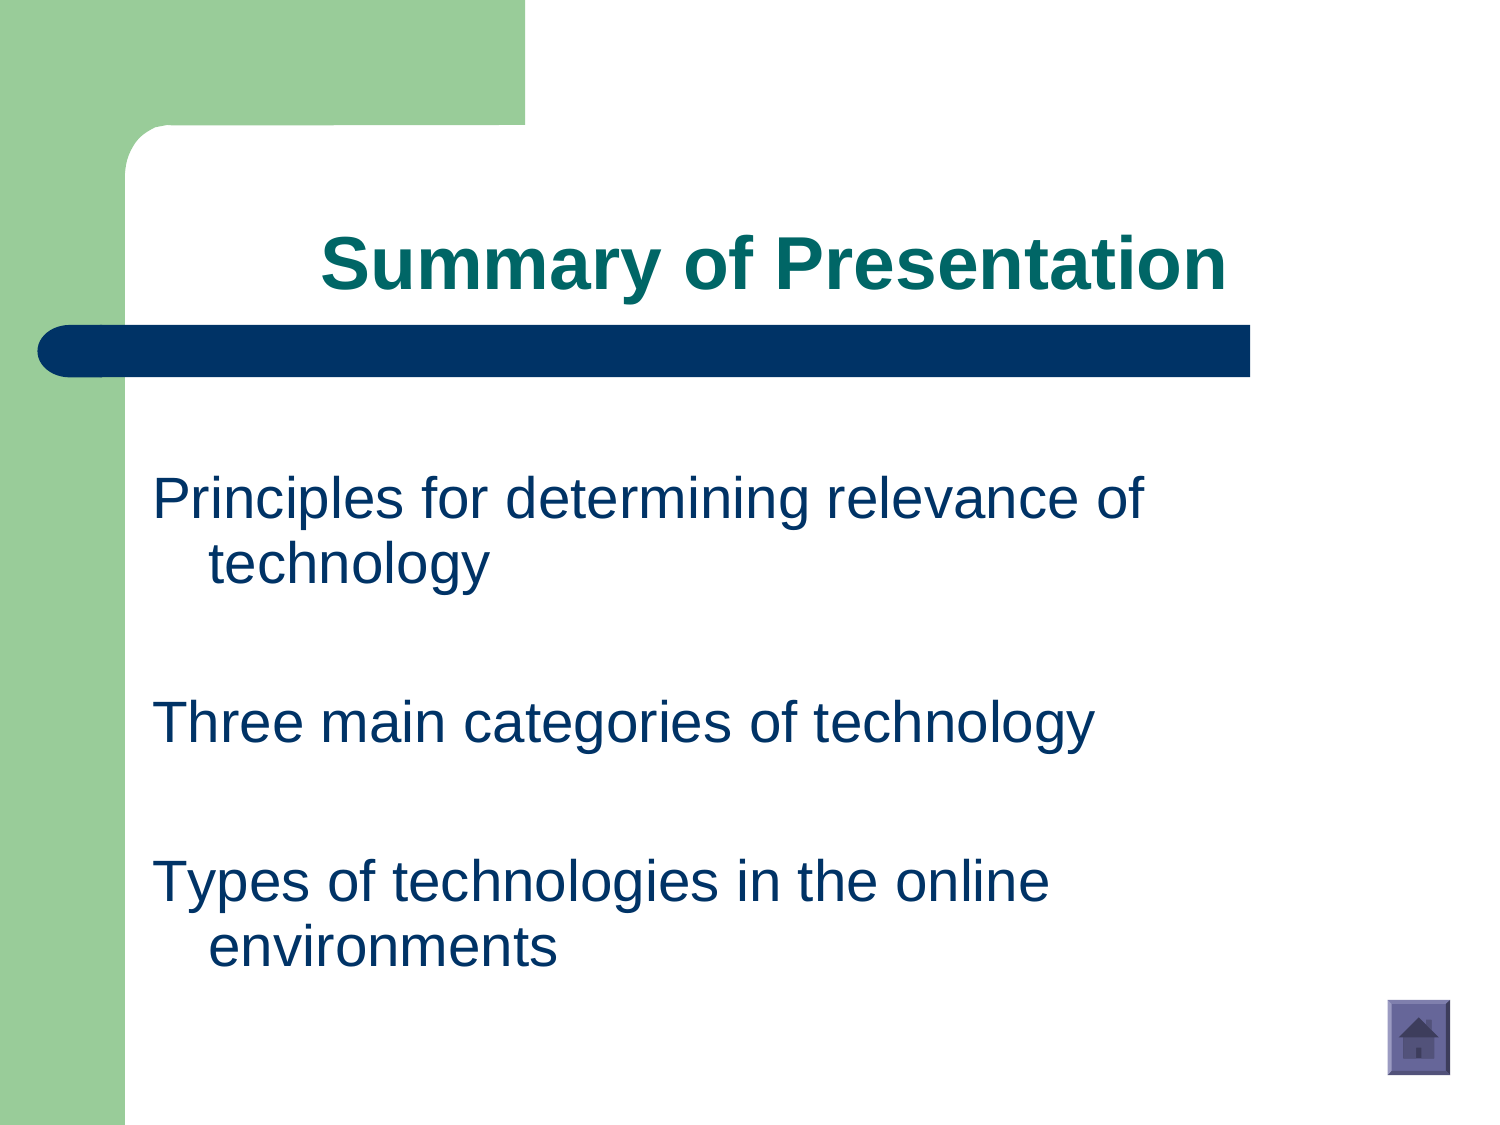

# Summary of Presentation
Principles for determining relevance of technology
Three main categories of technology
Types of technologies in the online environments